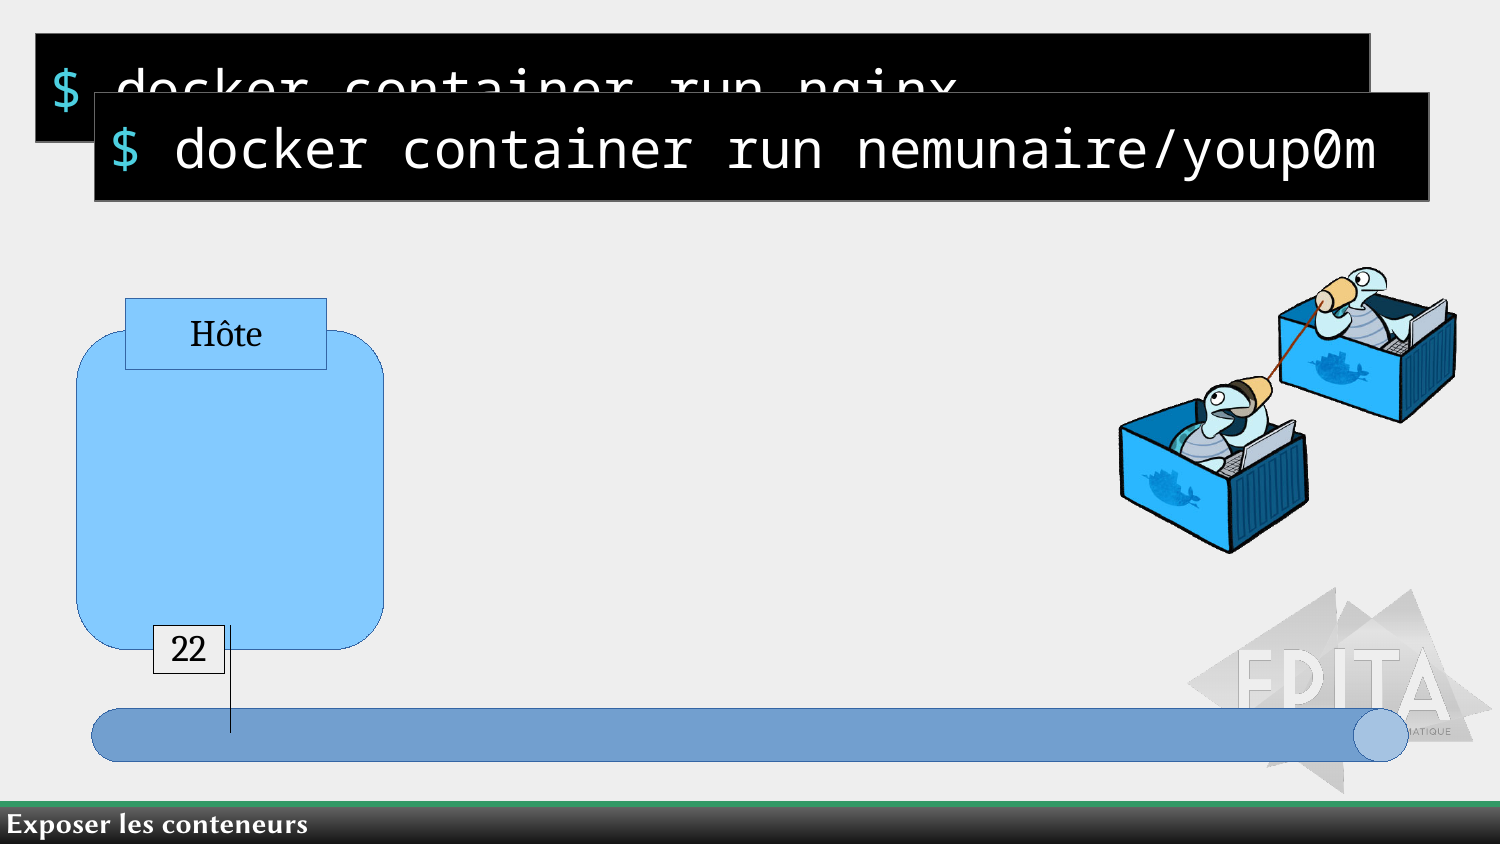

$ docker container run nginx
$ docker container run nemunaire/youp0m
Hôte
22
# Exposer les conteneurs